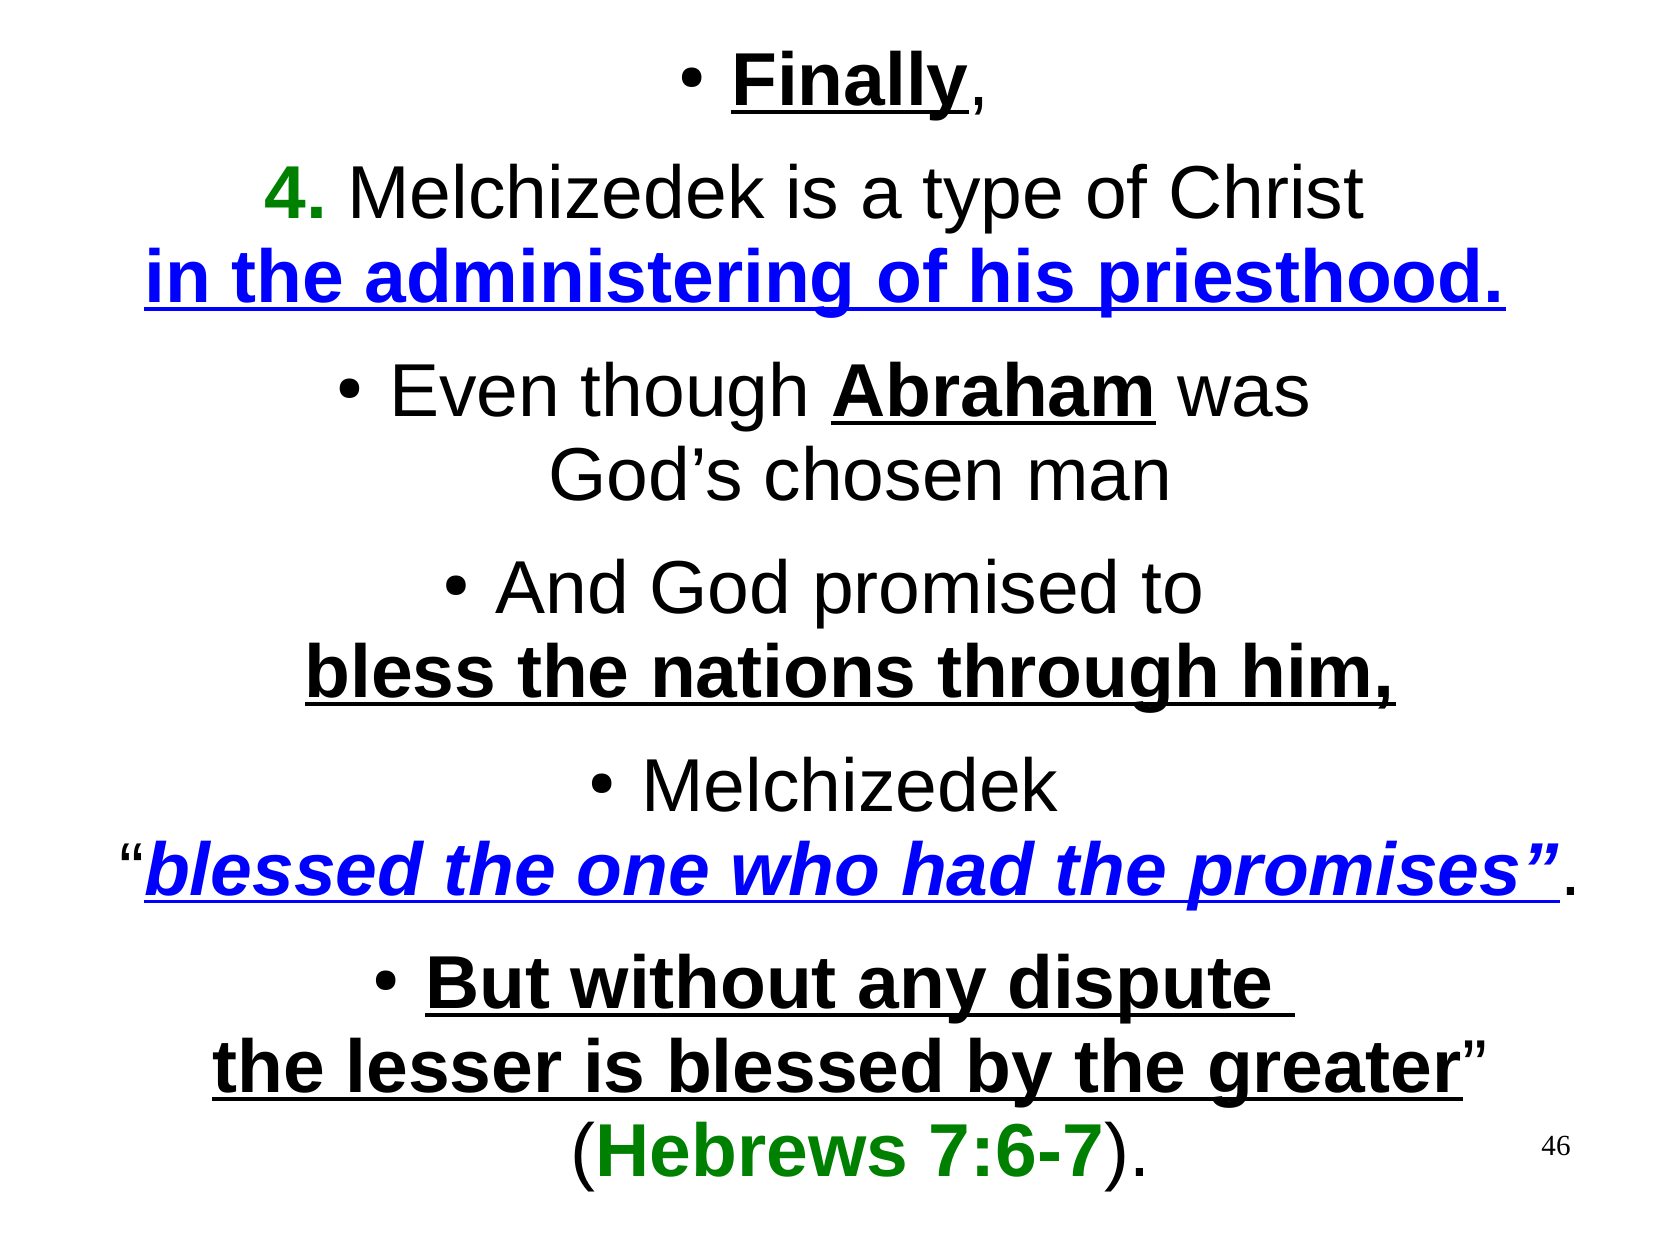

# Finally,
4. Melchizedek is a type of Christ
in the administering of his priesthood.
Even though Abraham was
God’s chosen man
And God promised to
bless the nations through him,
Melchizedek
“blessed the one who had the promises”.
But without any dispute
the lesser is blessed by the greater”
(Hebrews 7:6-7).
46